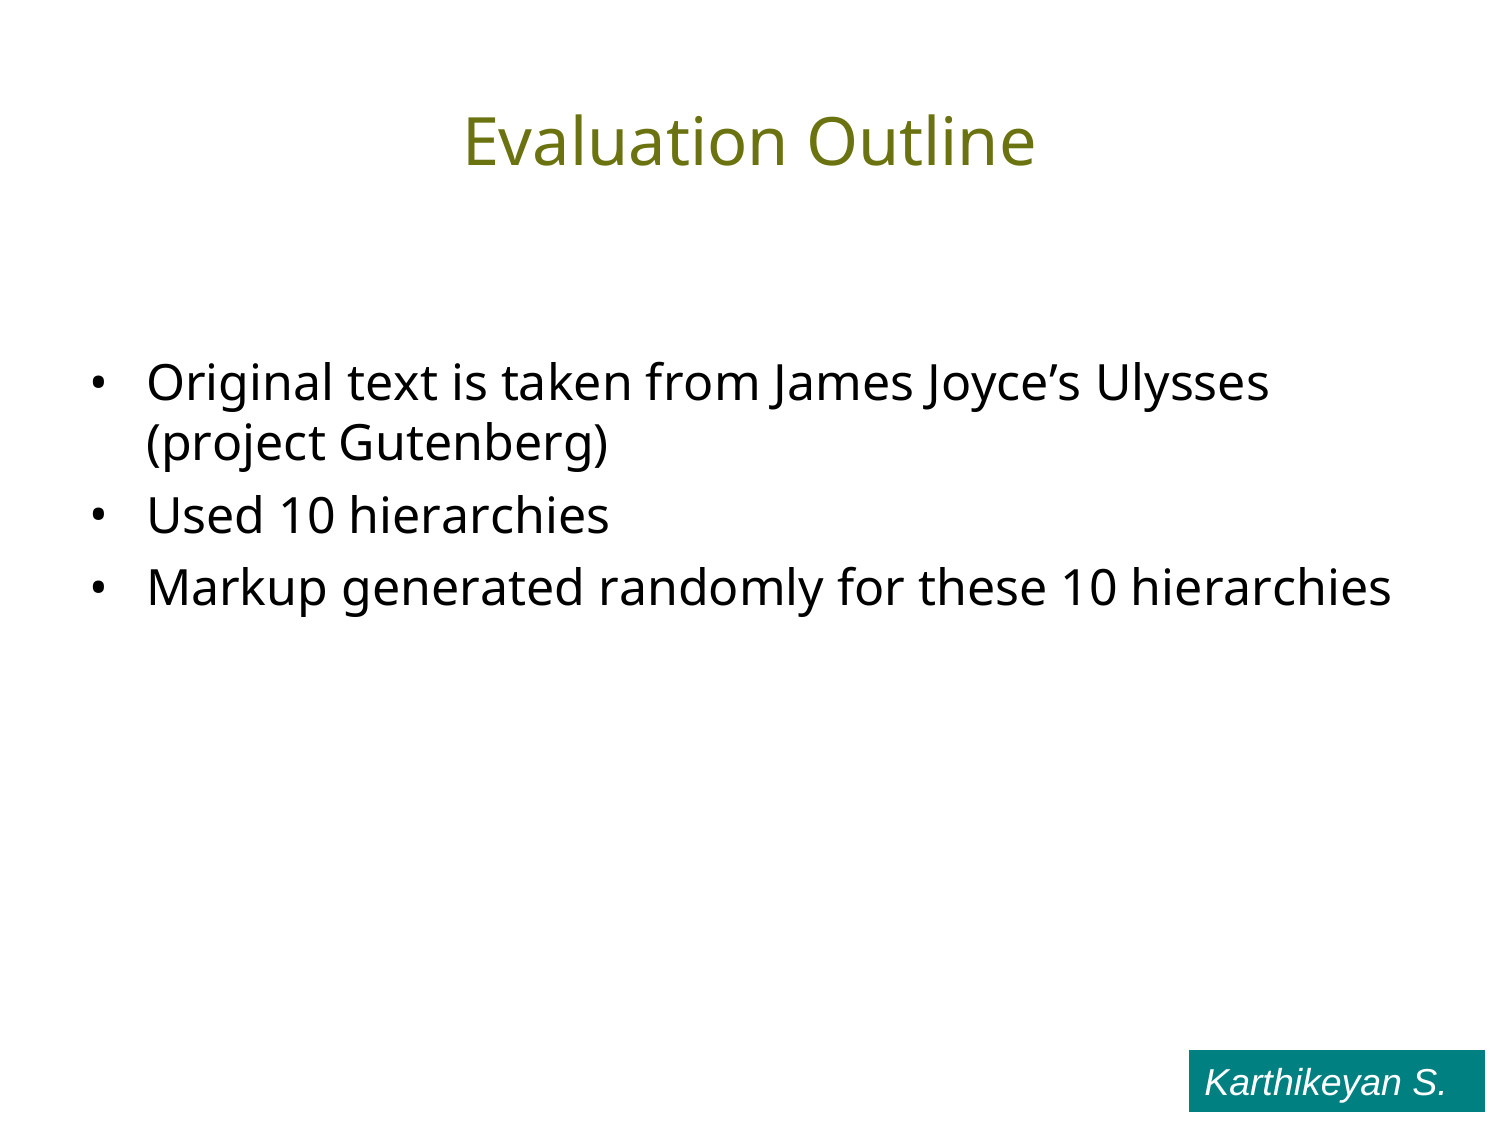

# Evaluation Outline
Original text is taken from James Joyce’s Ulysses (project Gutenberg)
Used 10 hierarchies
Markup generated randomly for these 10 hierarchies
Karthikeyan S.